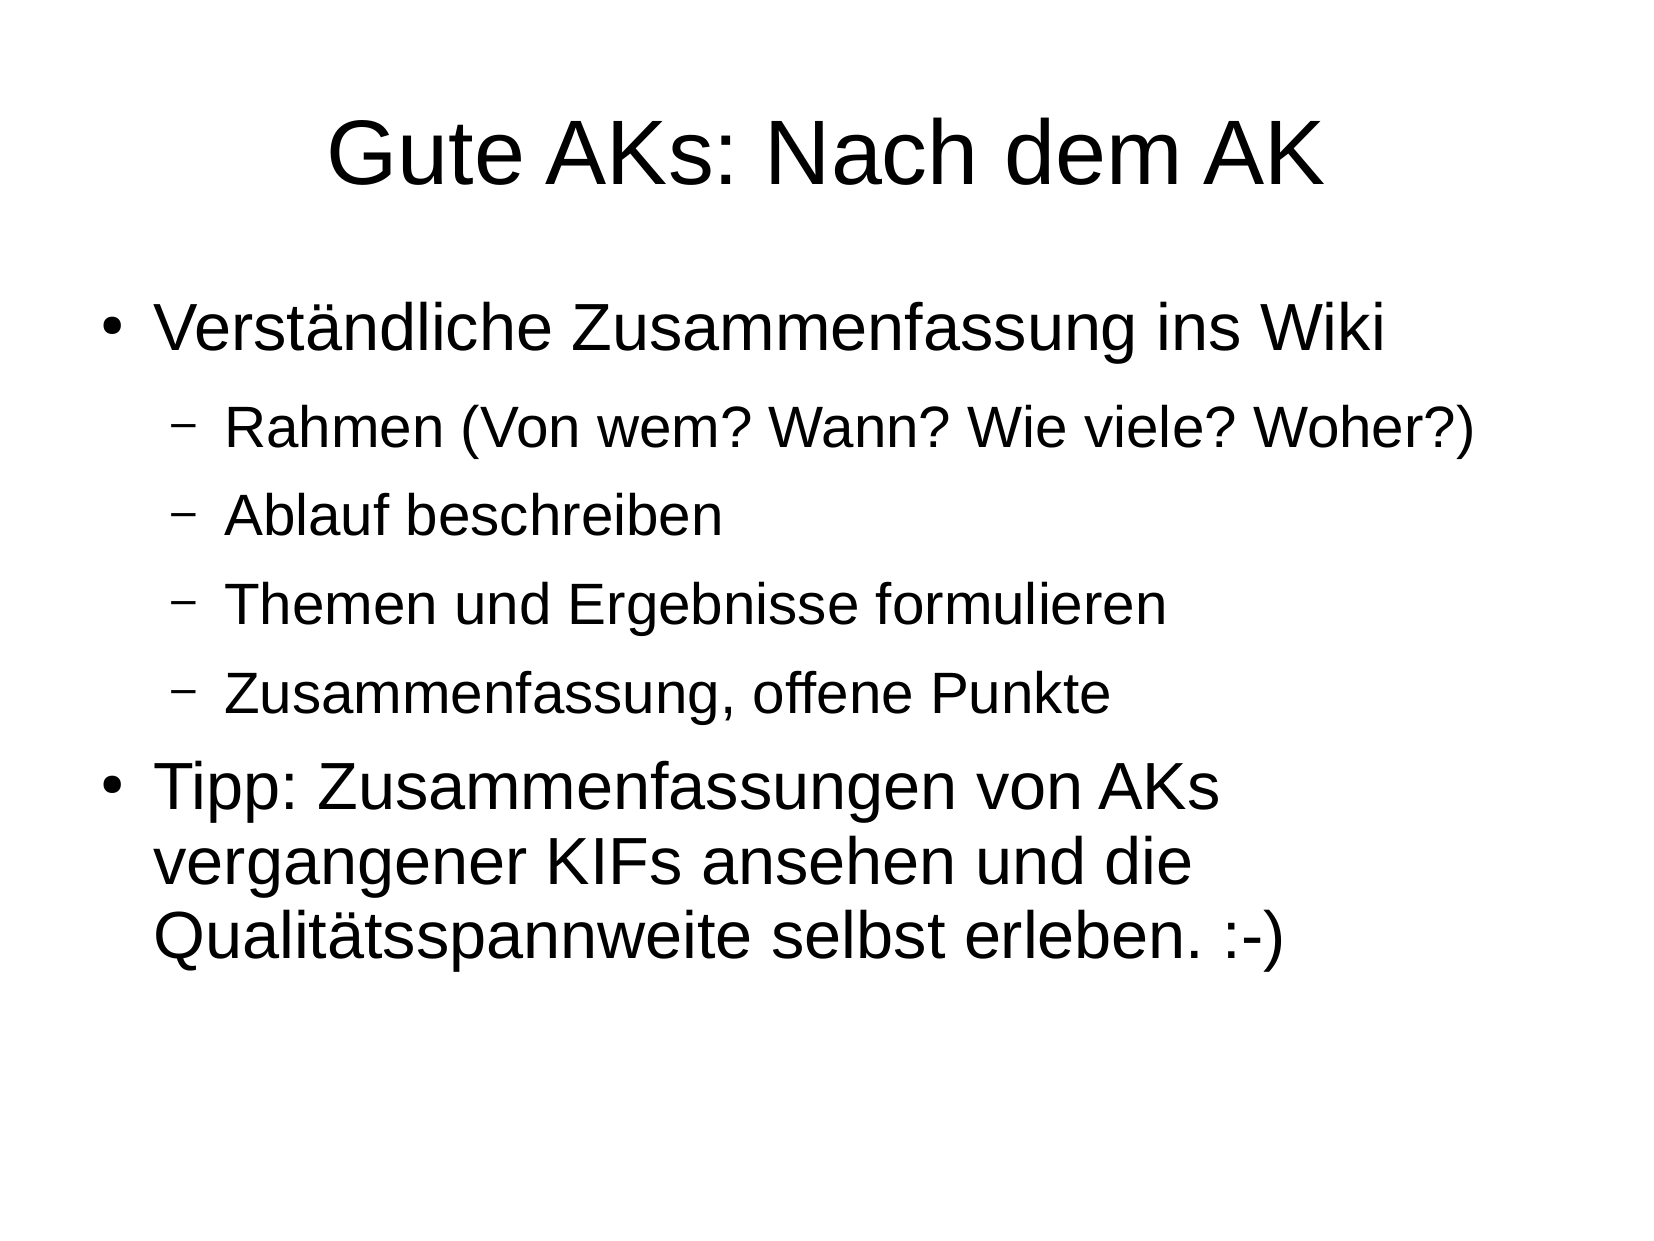

# Gute AKs: Nach dem AK
Verständliche Zusammenfassung ins Wiki
Rahmen (Von wem? Wann? Wie viele? Woher?)
Ablauf beschreiben
Themen und Ergebnisse formulieren
Zusammenfassung, offene Punkte
Tipp: Zusammenfassungen von AKs vergangener KIFs ansehen und die Qualitätsspannweite selbst erleben. :-)